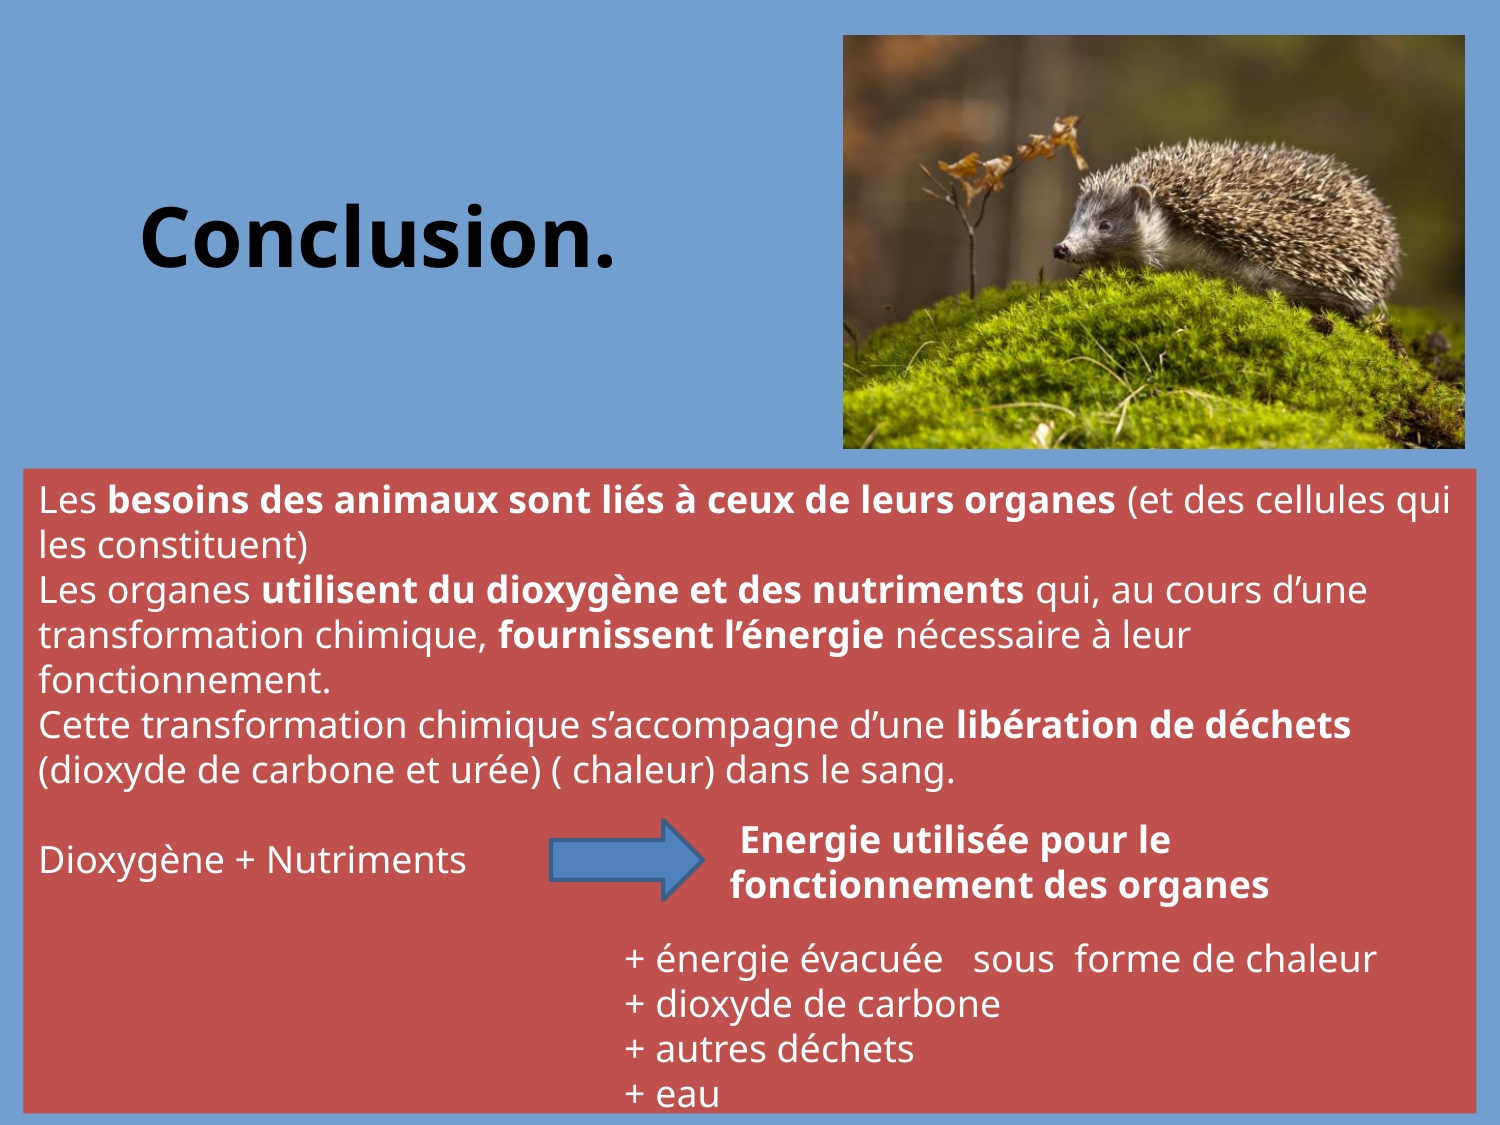

Conclusion.
Les besoins des animaux sont liés à ceux de leurs organes (et des cellules qui les constituent)
Les organes utilisent du dioxygène et des nutriments qui, au cours d’une transformation chimique, fournissent l’énergie nécessaire à leur fonctionnement.
Cette transformation chimique s’accompagne d’une libération de déchets (dioxyde de carbone et urée) ( chaleur) dans le sang.
Dioxygène + Nutriments
 Energie utilisée pour le fonctionnement des organes
+ énergie évacuée sous forme de chaleur
+ dioxyde de carbone
+ autres déchets
+ eau